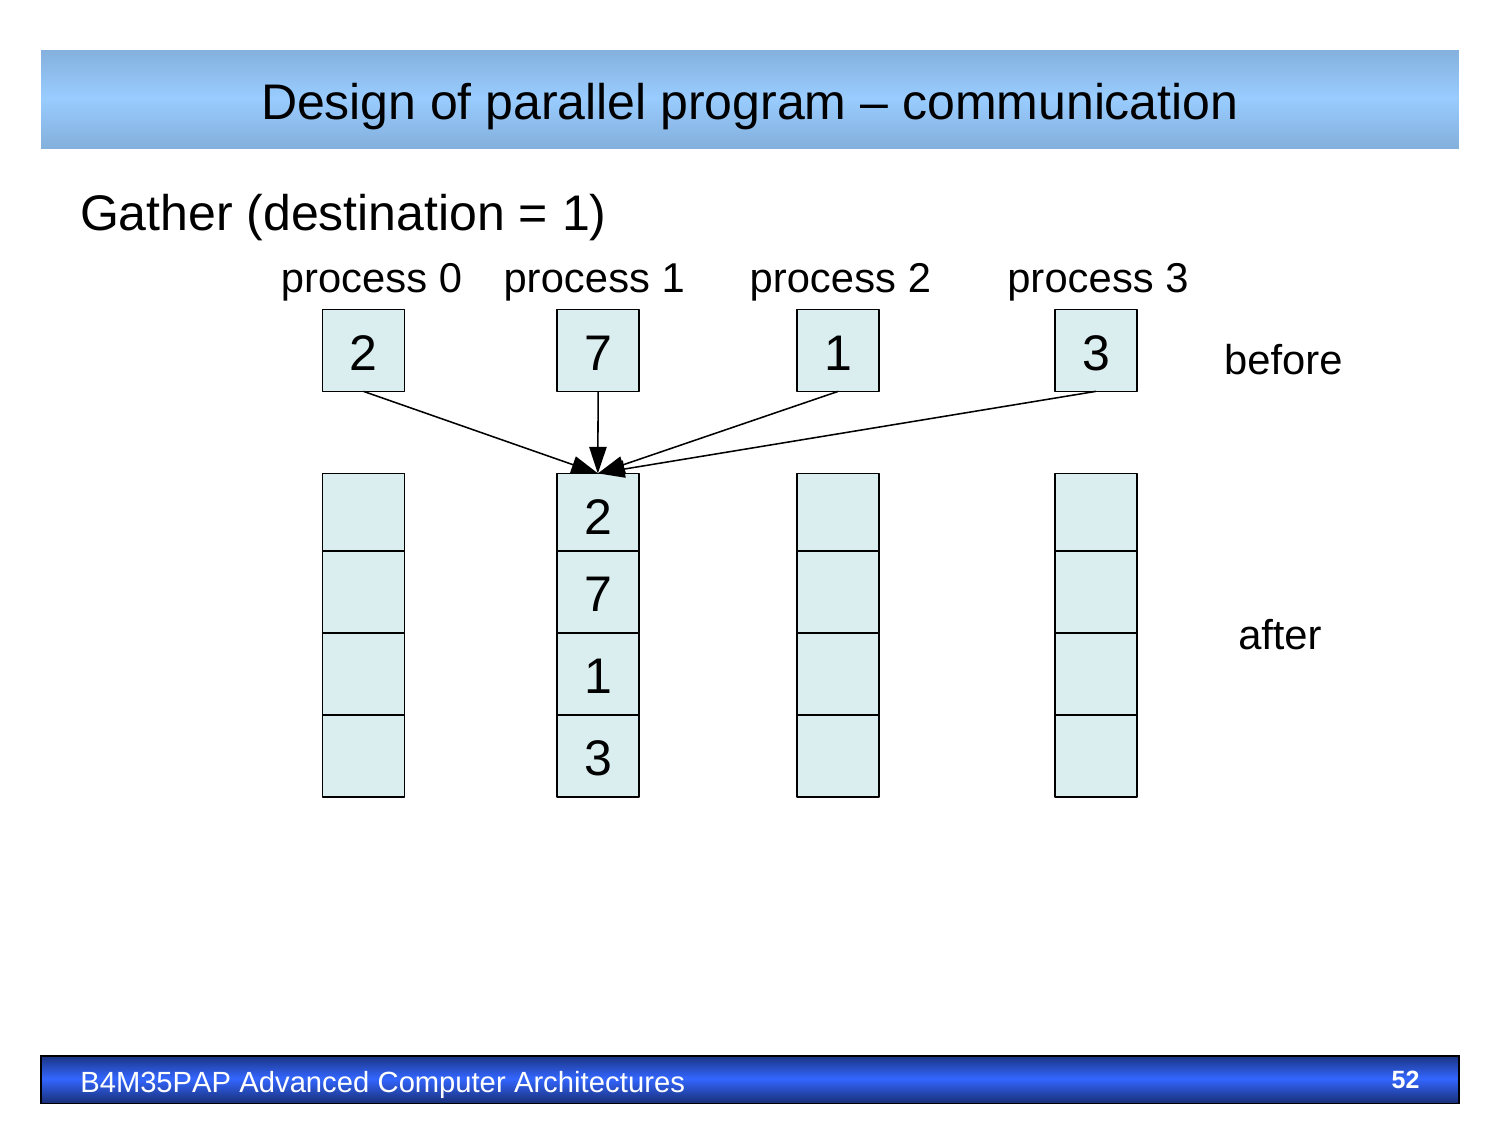

# Design of parallel program – communication
Gather (destination = 1)
process 0
process 1
process 2
process 3
2
7
1
3
before
2
7
after
1
3